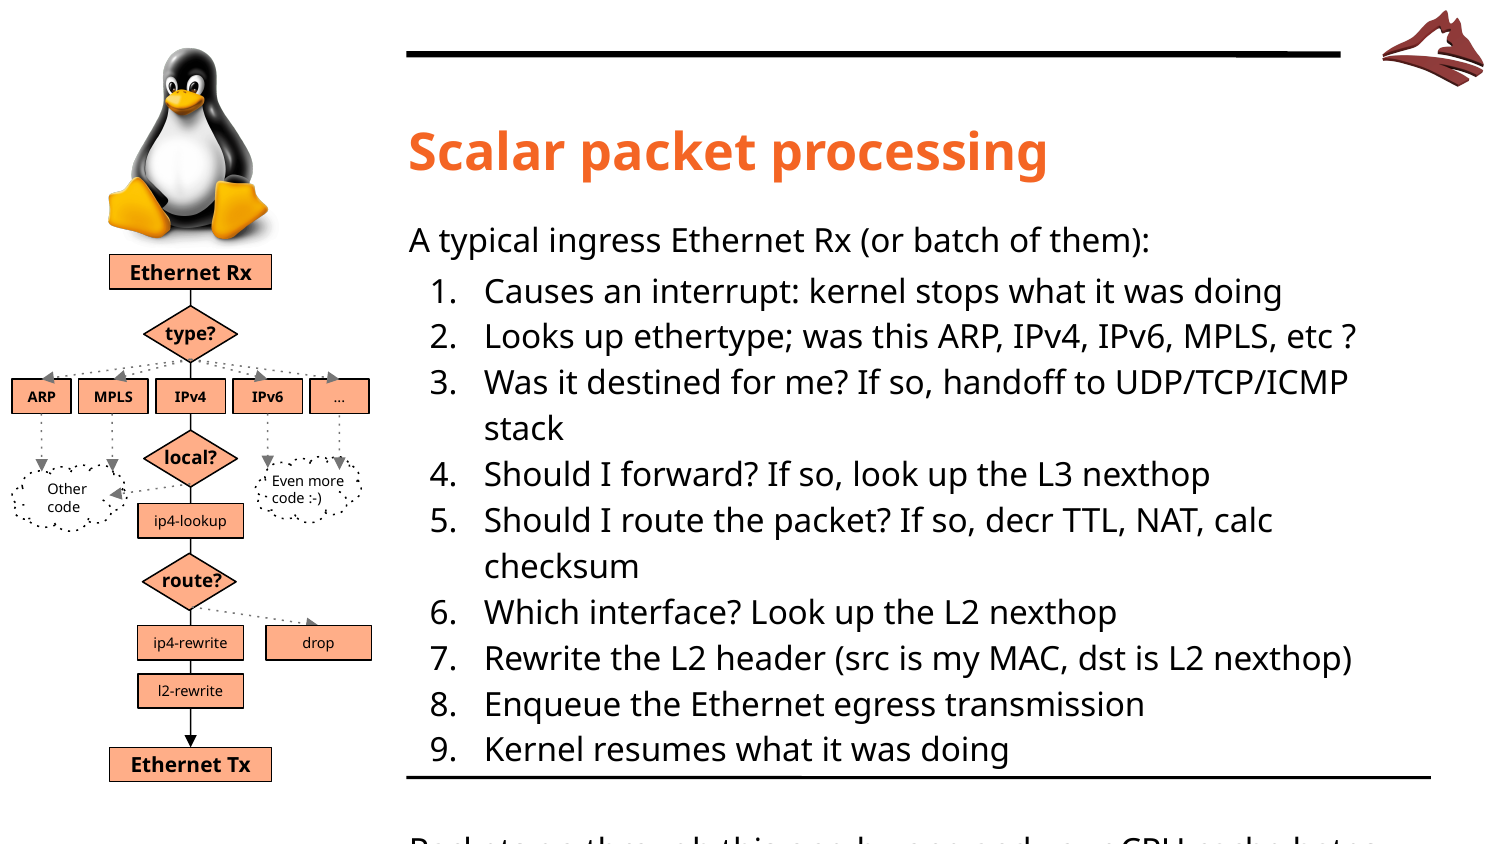

Scalar packet processing
# A typical ingress Ethernet Rx (or batch of them):
Causes an interrupt: kernel stops what it was doing
Looks up ethertype; was this ARP, IPv4, IPv6, MPLS, etc ?
Was it destined for me? If so, handoff to UDP/TCP/ICMP stack
Should I forward? If so, look up the L3 nexthop
Should I route the packet? If so, decr TTL, NAT, calc checksum
Which interface? Look up the L2 nexthop
Rewrite the L2 header (src is my MAC, dst is L2 nexthop)
Enqueue the Ethernet egress transmission
Kernel resumes what it was doing
Packets go through this one-by-one and your CPU cache hates you.
Ethernet Rx
type?
ARP
MPLS
IPv4
IPv6
...
local?
Even more code :-)
Other code
ip4-lookup
route?
ip4-rewrite
drop
l2-rewrite
Ethernet Tx